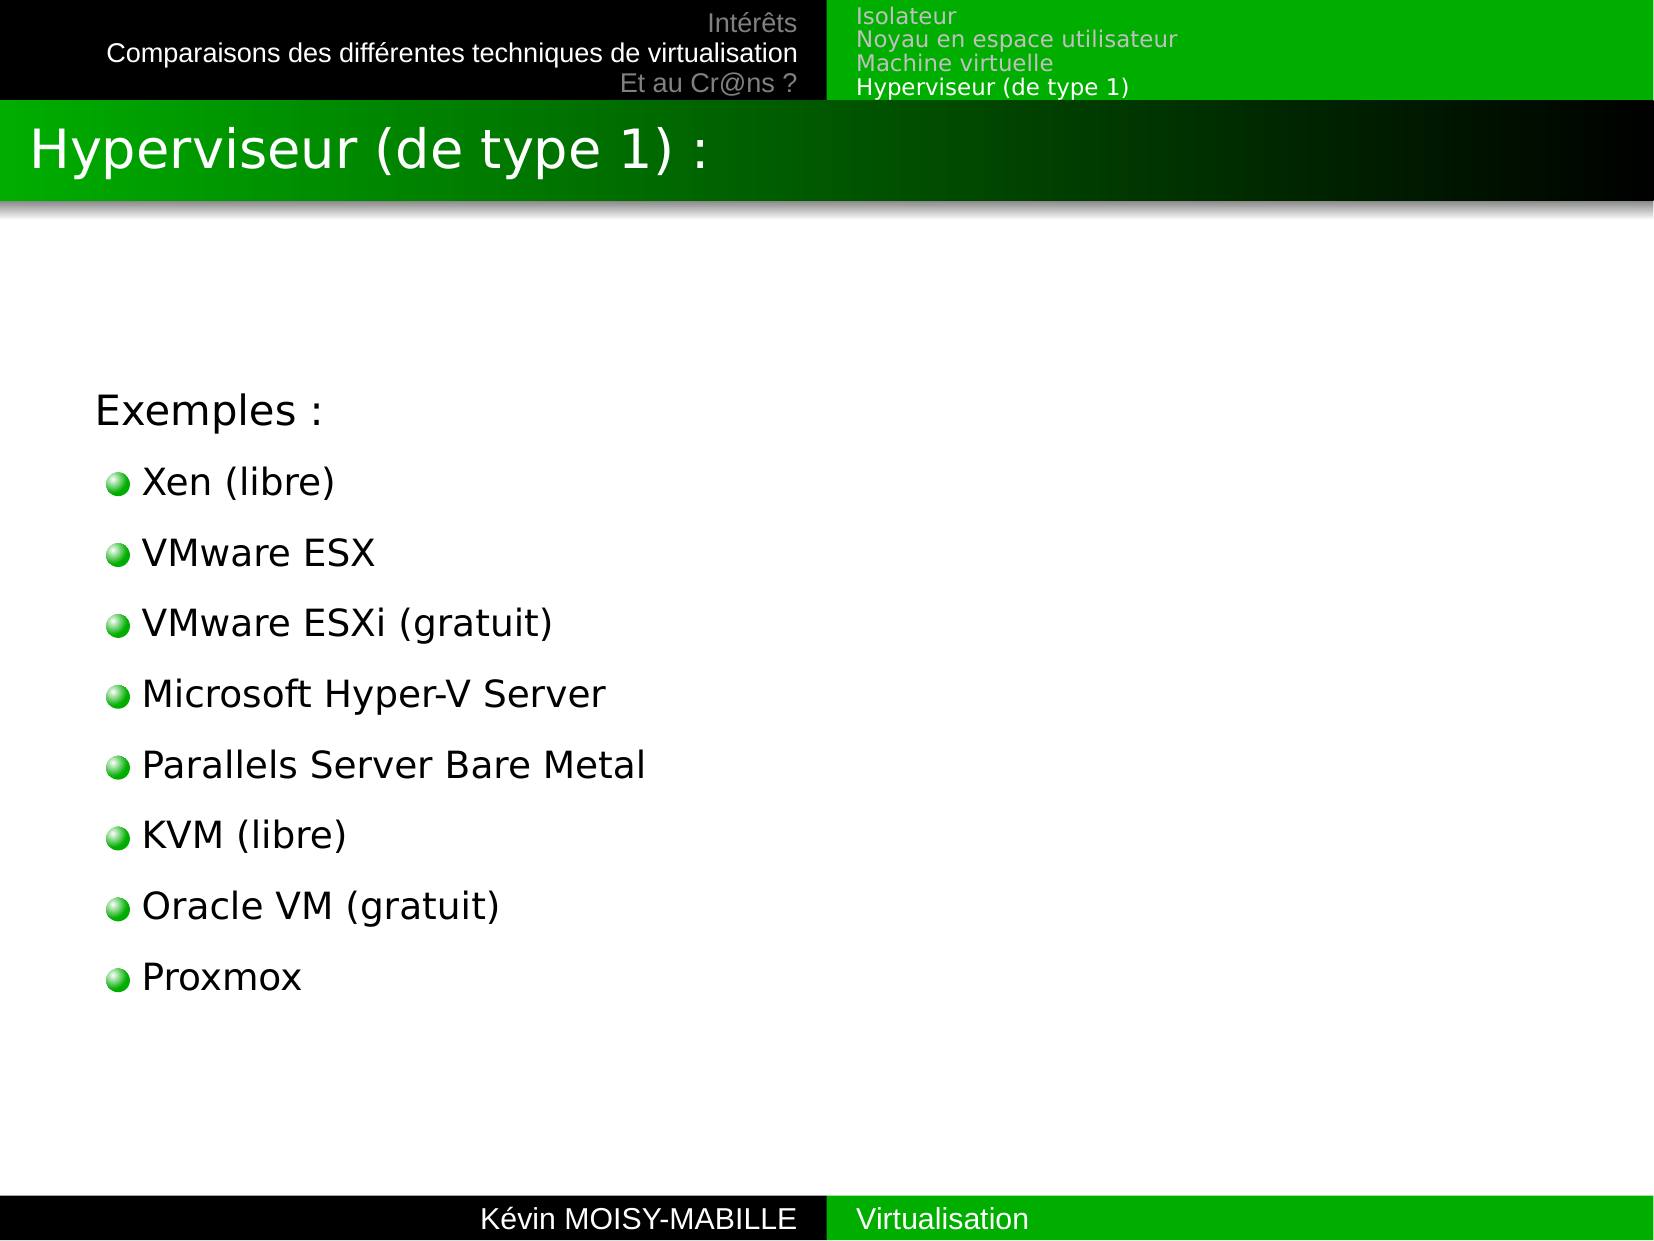

Isolateur
Noyau en espace utilisateur
Machine virtuelle
Hyperviseur (de type 1)
Intérêts
Comparaisons des différentes techniques de virtualisation
Et au Cr@ns ?
Hyperviseur (de type 1) :
Exemples :
Xen (libre)
VMware ESX
VMware ESXi (gratuit)
Microsoft Hyper-V Server
Parallels Server Bare Metal
KVM (libre)
Oracle VM (gratuit)
Proxmox
Kévin MOISY-MABILLE
Virtualisation